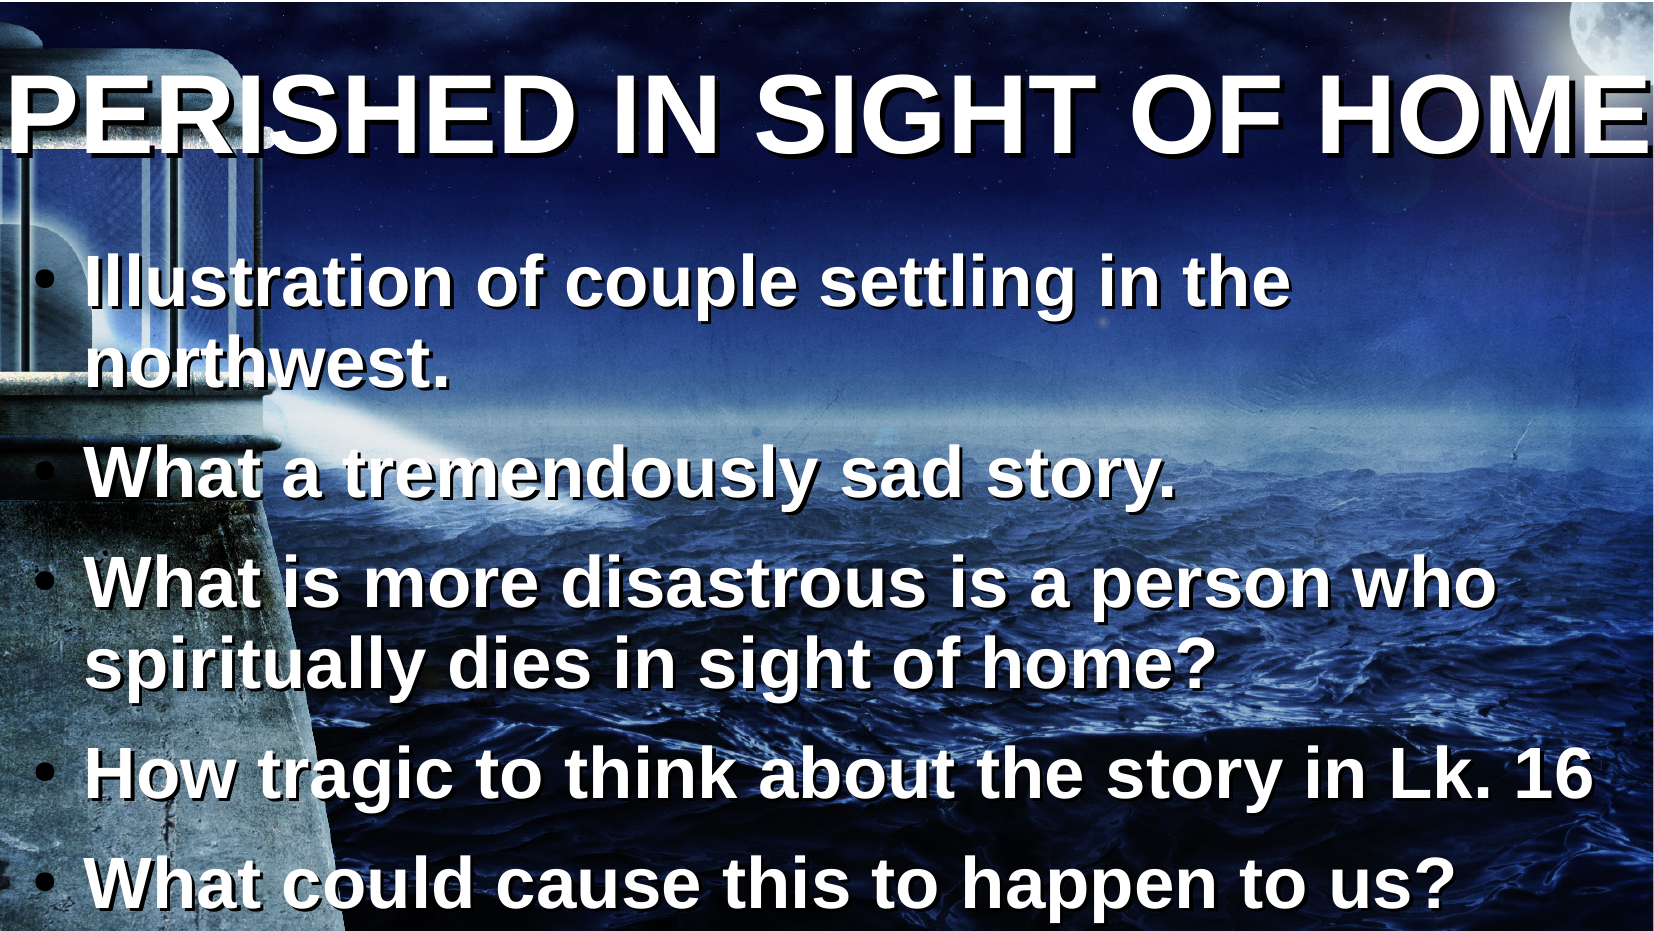

# PERISHED IN SIGHT OF HOME
Illustration of couple settling in the northwest.
What a tremendously sad story.
What is more disastrous is a person who spiritually dies in sight of home?
How tragic to think about the story in Lk. 16
What could cause this to happen to us?